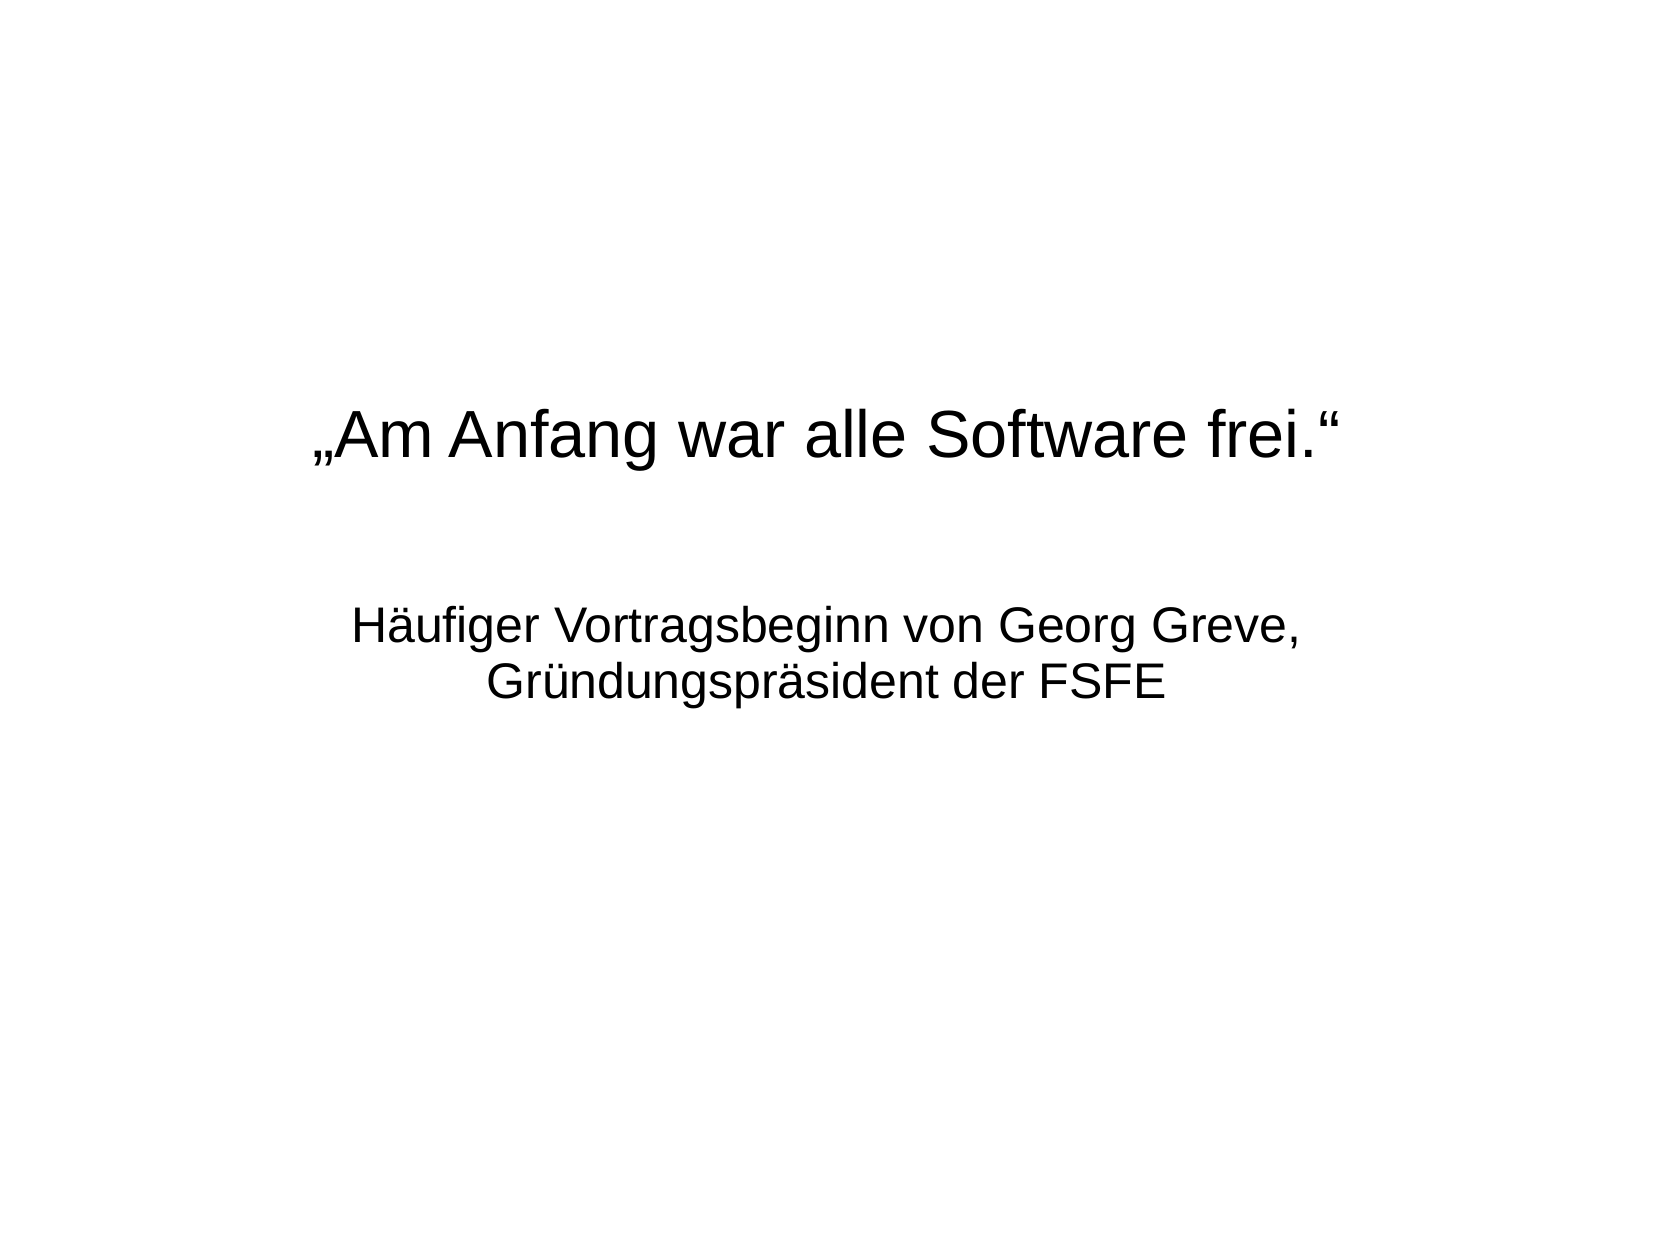

# „Am Anfang war alle Software frei.“
Häufiger Vortragsbeginn von Georg Greve,
Gründungspräsident der FSFE